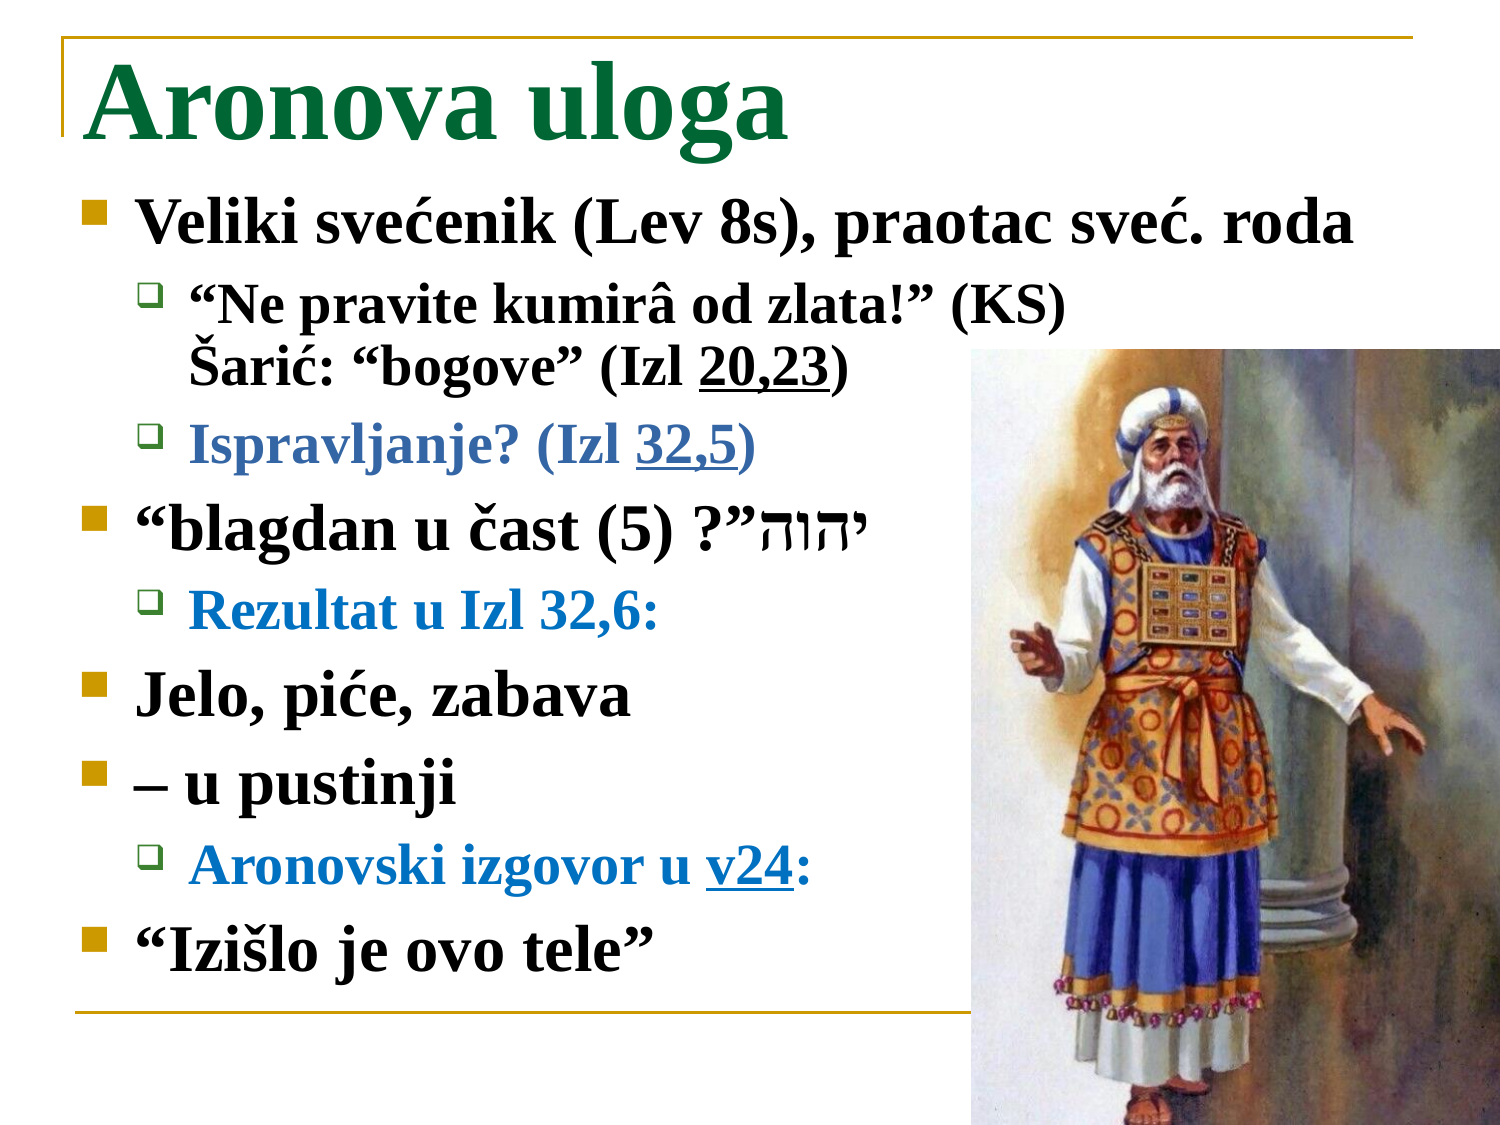

# Aronova uloga
Veliki svećenik (Lev 8s), praotac sveć. roda
“Ne pravite kumirâ od zlata!” (KS)
Šarić: “bogove” (Izl 20,23)
Ispravljanje? (Izl 32,5)
“blagdan u čast יהוה”? (5)
Rezultat u Izl 32,6:
Jelo, piće, zabava
– u pustinji
Aronovski izgovor u v24:
“Izišlo je ovo tele”